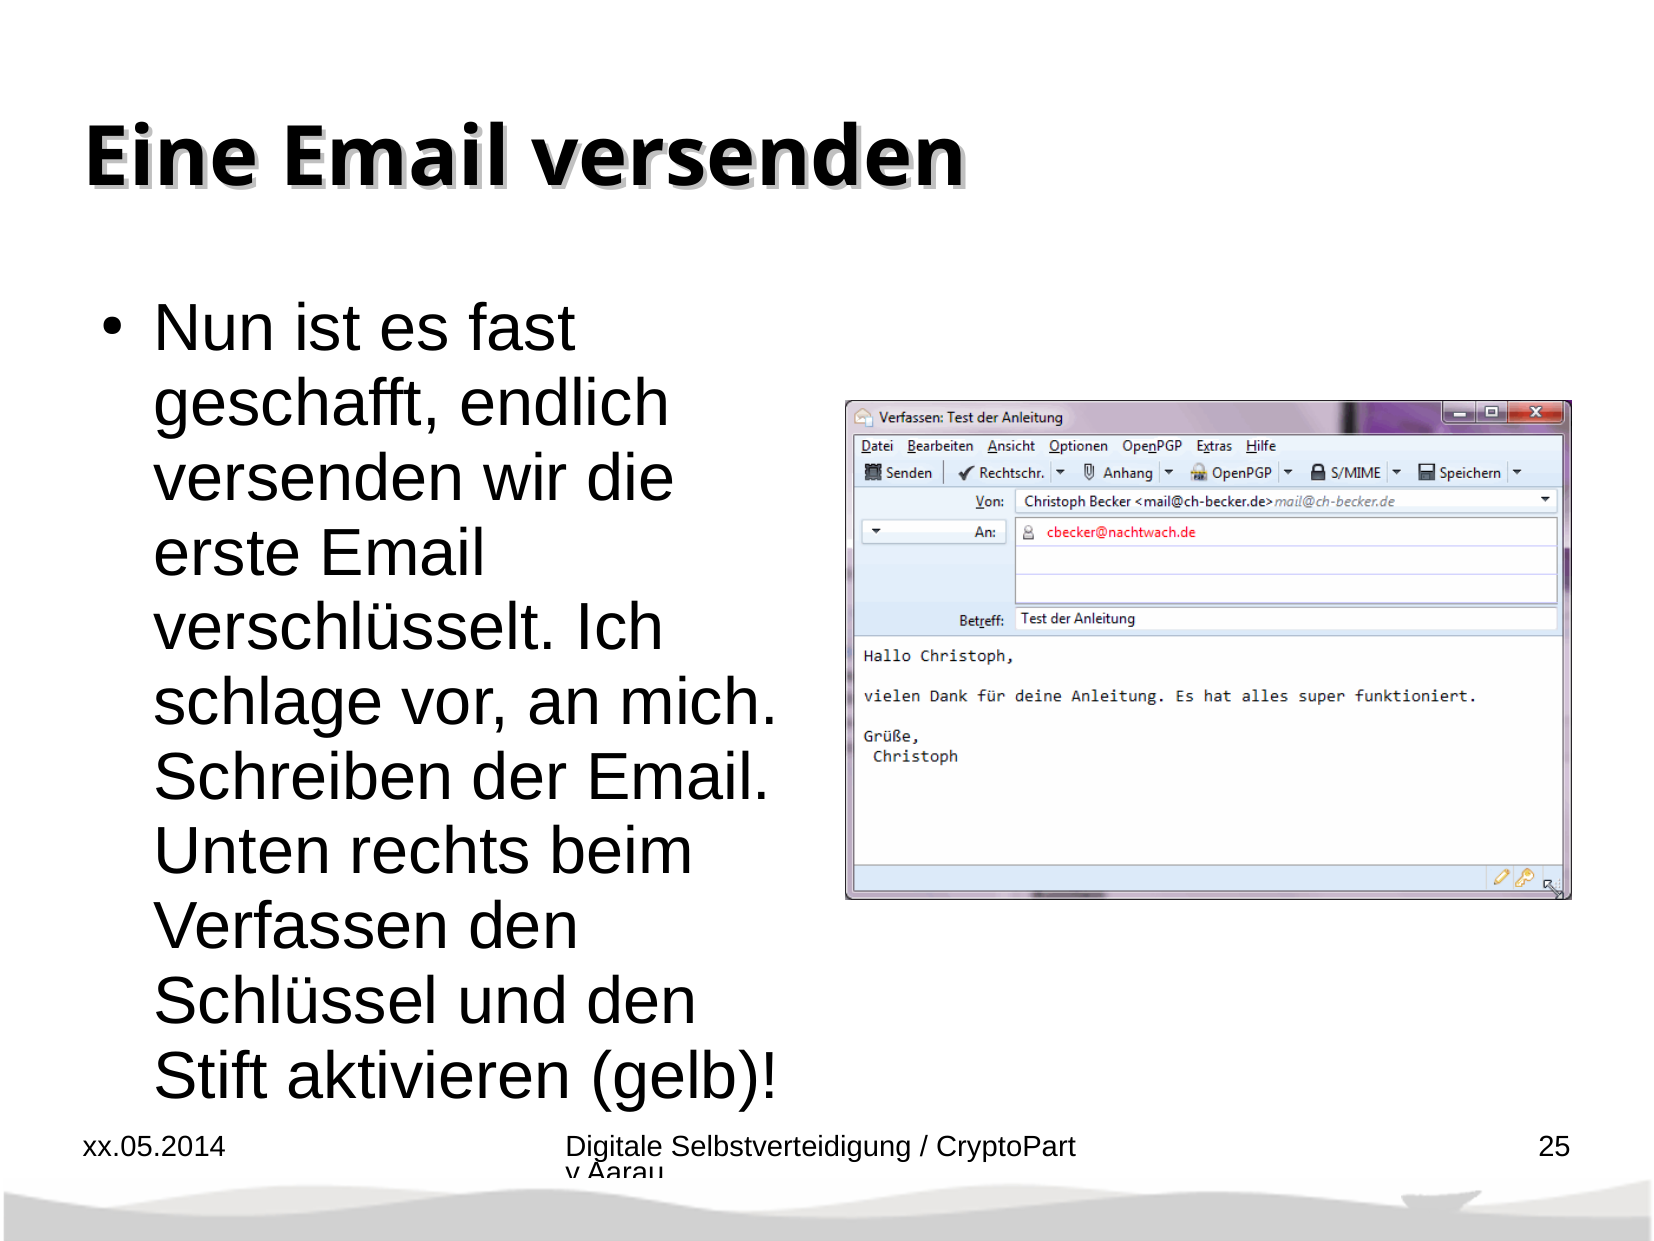

# Eine Email versenden
Nun ist es fast geschafft, endlich versenden wir die erste Email verschlüsselt. Ich schlage vor, an mich. Schreiben der Email. Unten rechts beim Verfassen den Schlüssel und den Stift aktivieren (gelb)!
xx.05.2014
Digitale Selbstverteidigung / CryptoParty Aarau
25